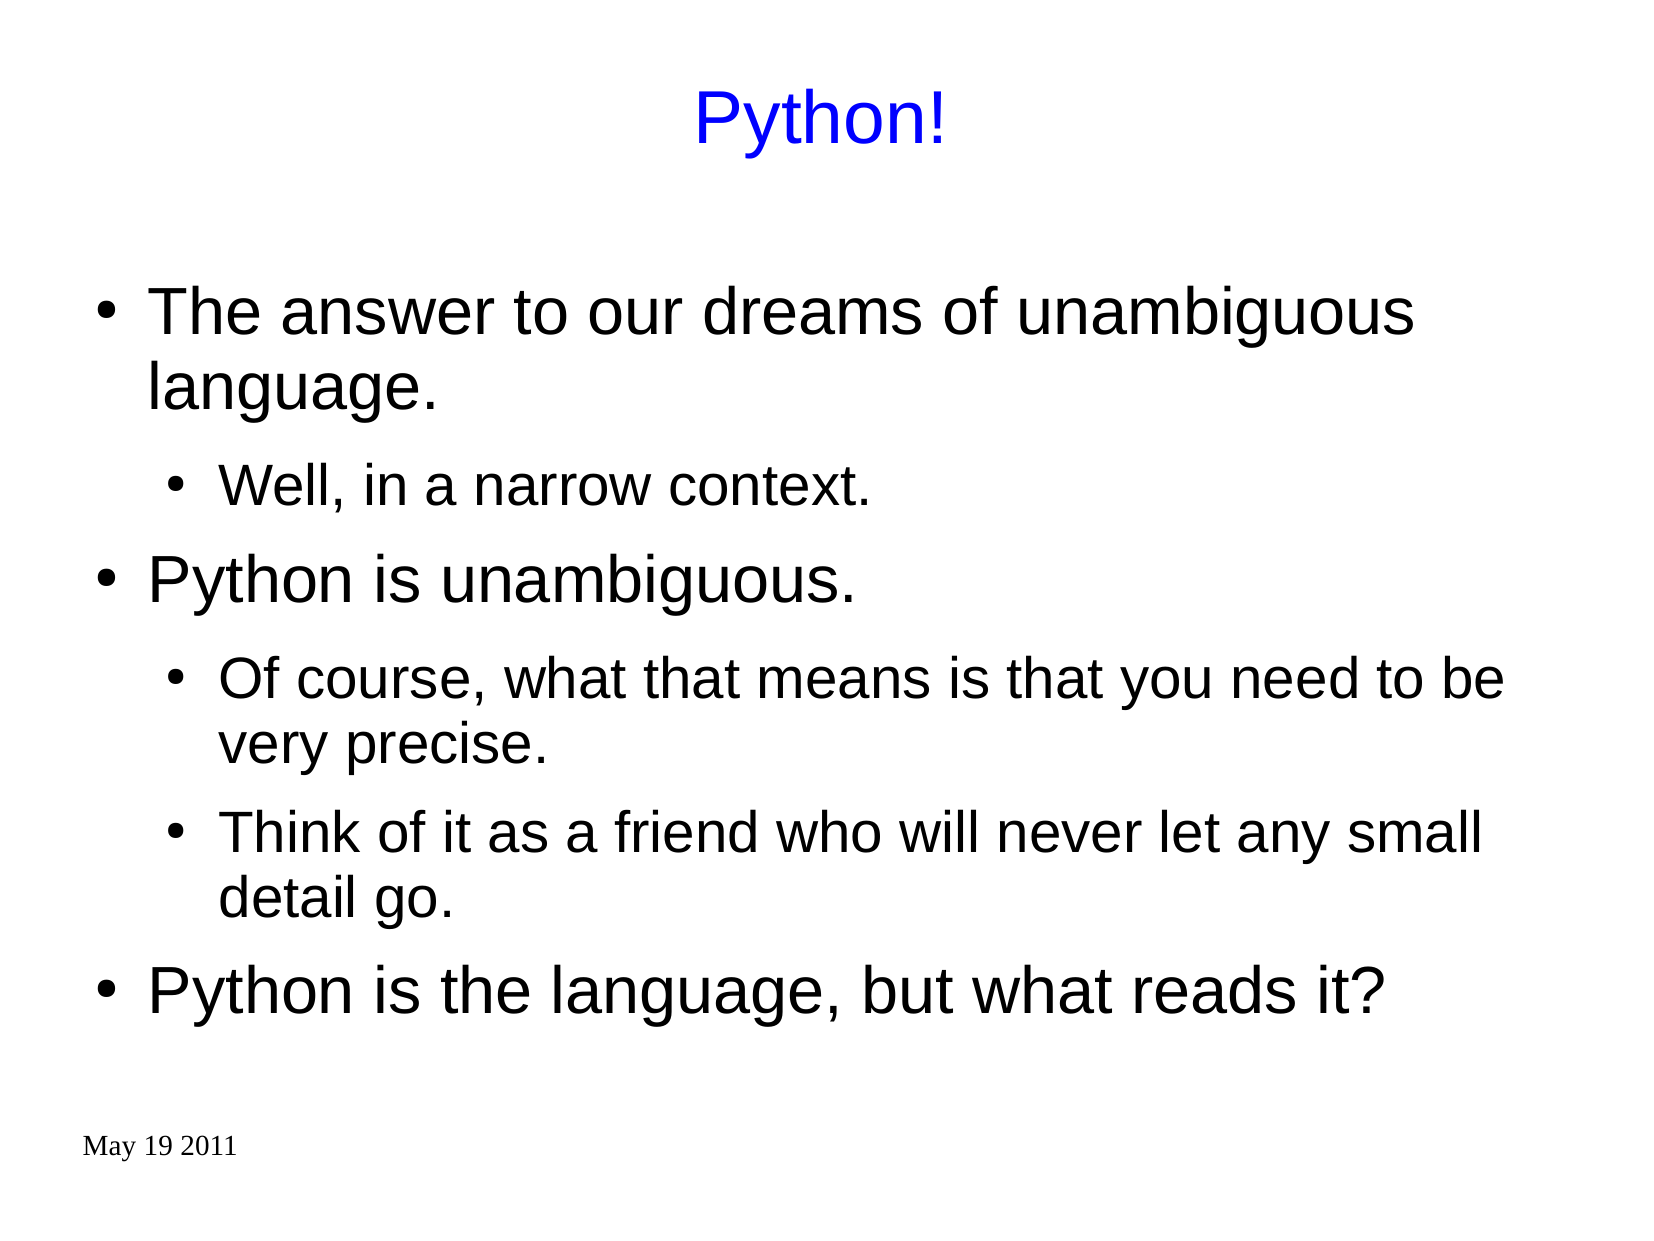

# Python!
The answer to our dreams of unambiguous language.
Well, in a narrow context.
Python is unambiguous.
Of course, what that means is that you need to be very precise.
Think of it as a friend who will never let any small detail go.
Python is the language, but what reads it?
May 19 2011